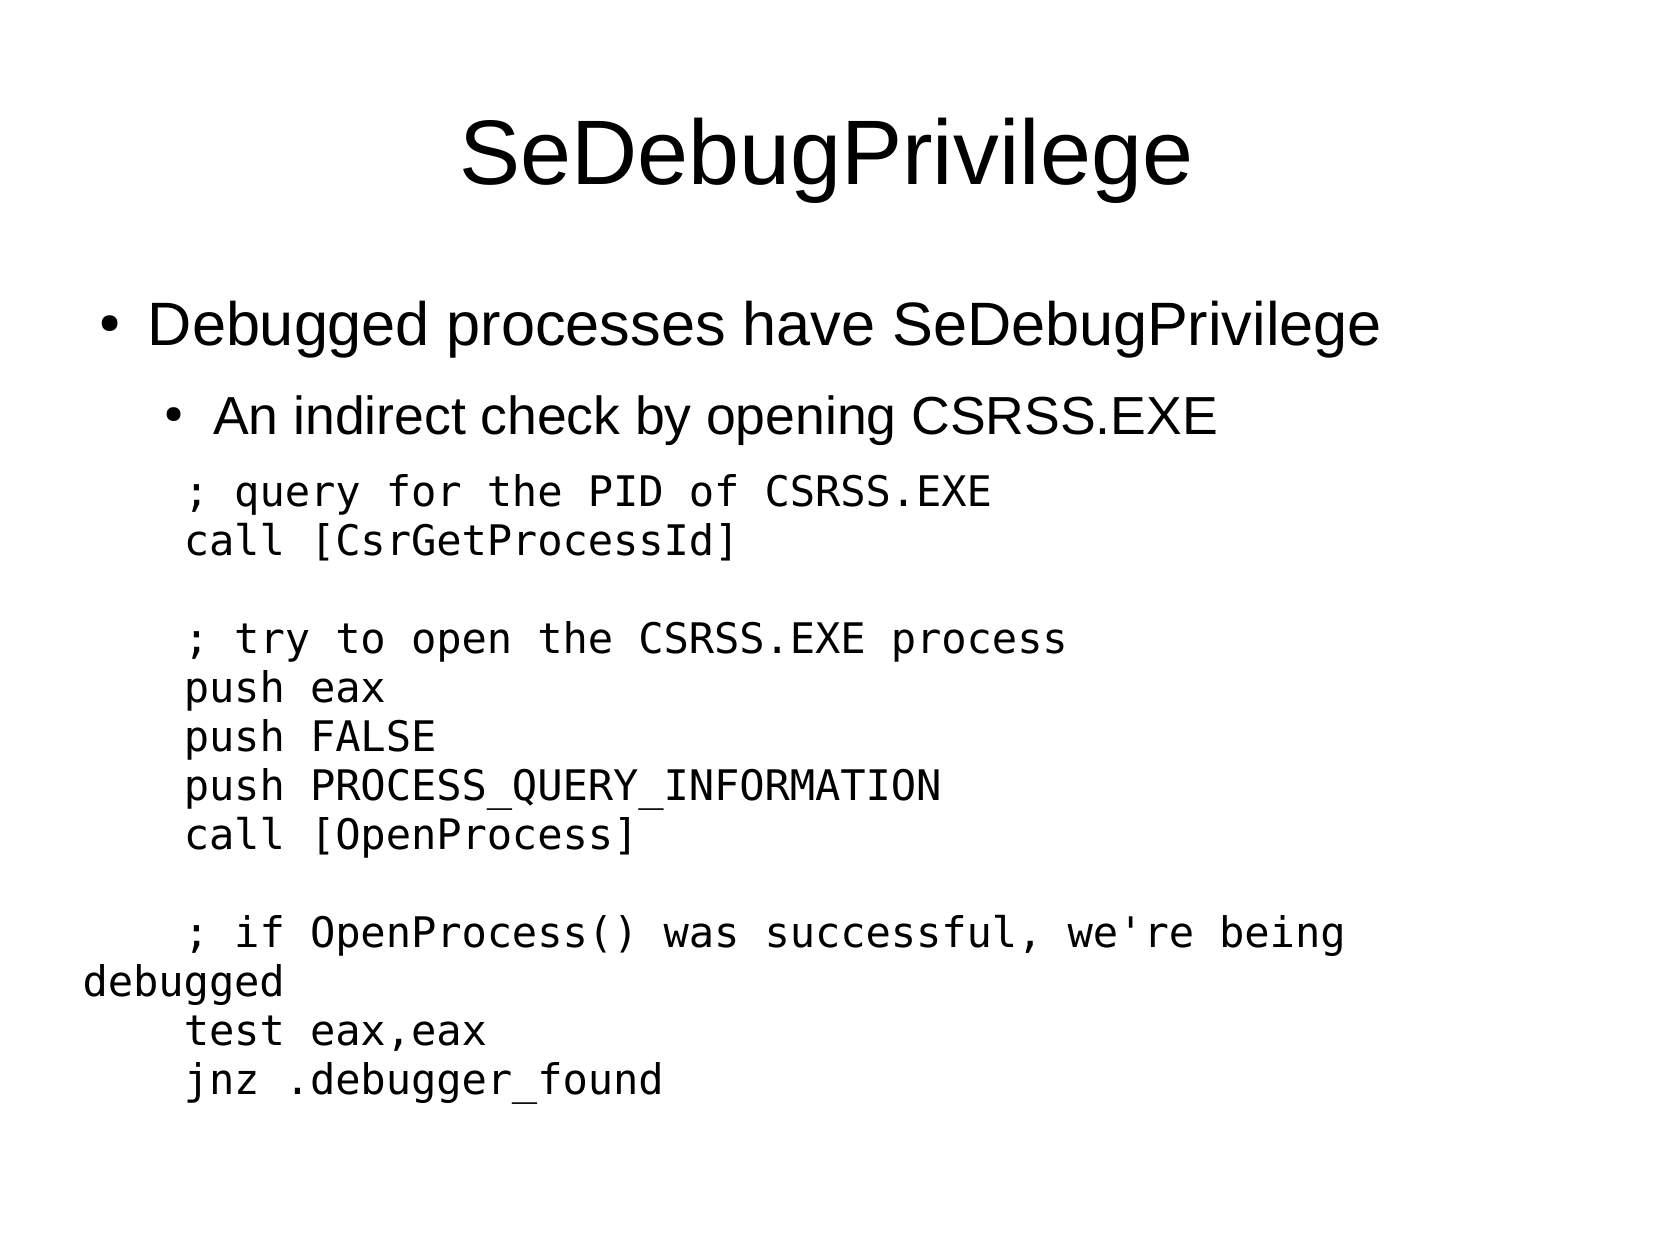

# SeDebugPrivilege
Debugged processes have SeDebugPrivilege
An indirect check by opening CSRSS.EXE
 ; query for the PID of CSRSS.EXE
 call [CsrGetProcessId]
 ; try to open the CSRSS.EXE process
 push eax
 push FALSE
 push PROCESS_QUERY_INFORMATION
 call [OpenProcess]
 ; if OpenProcess() was successful, we're being debugged
 test eax,eax
 jnz .debugger_found